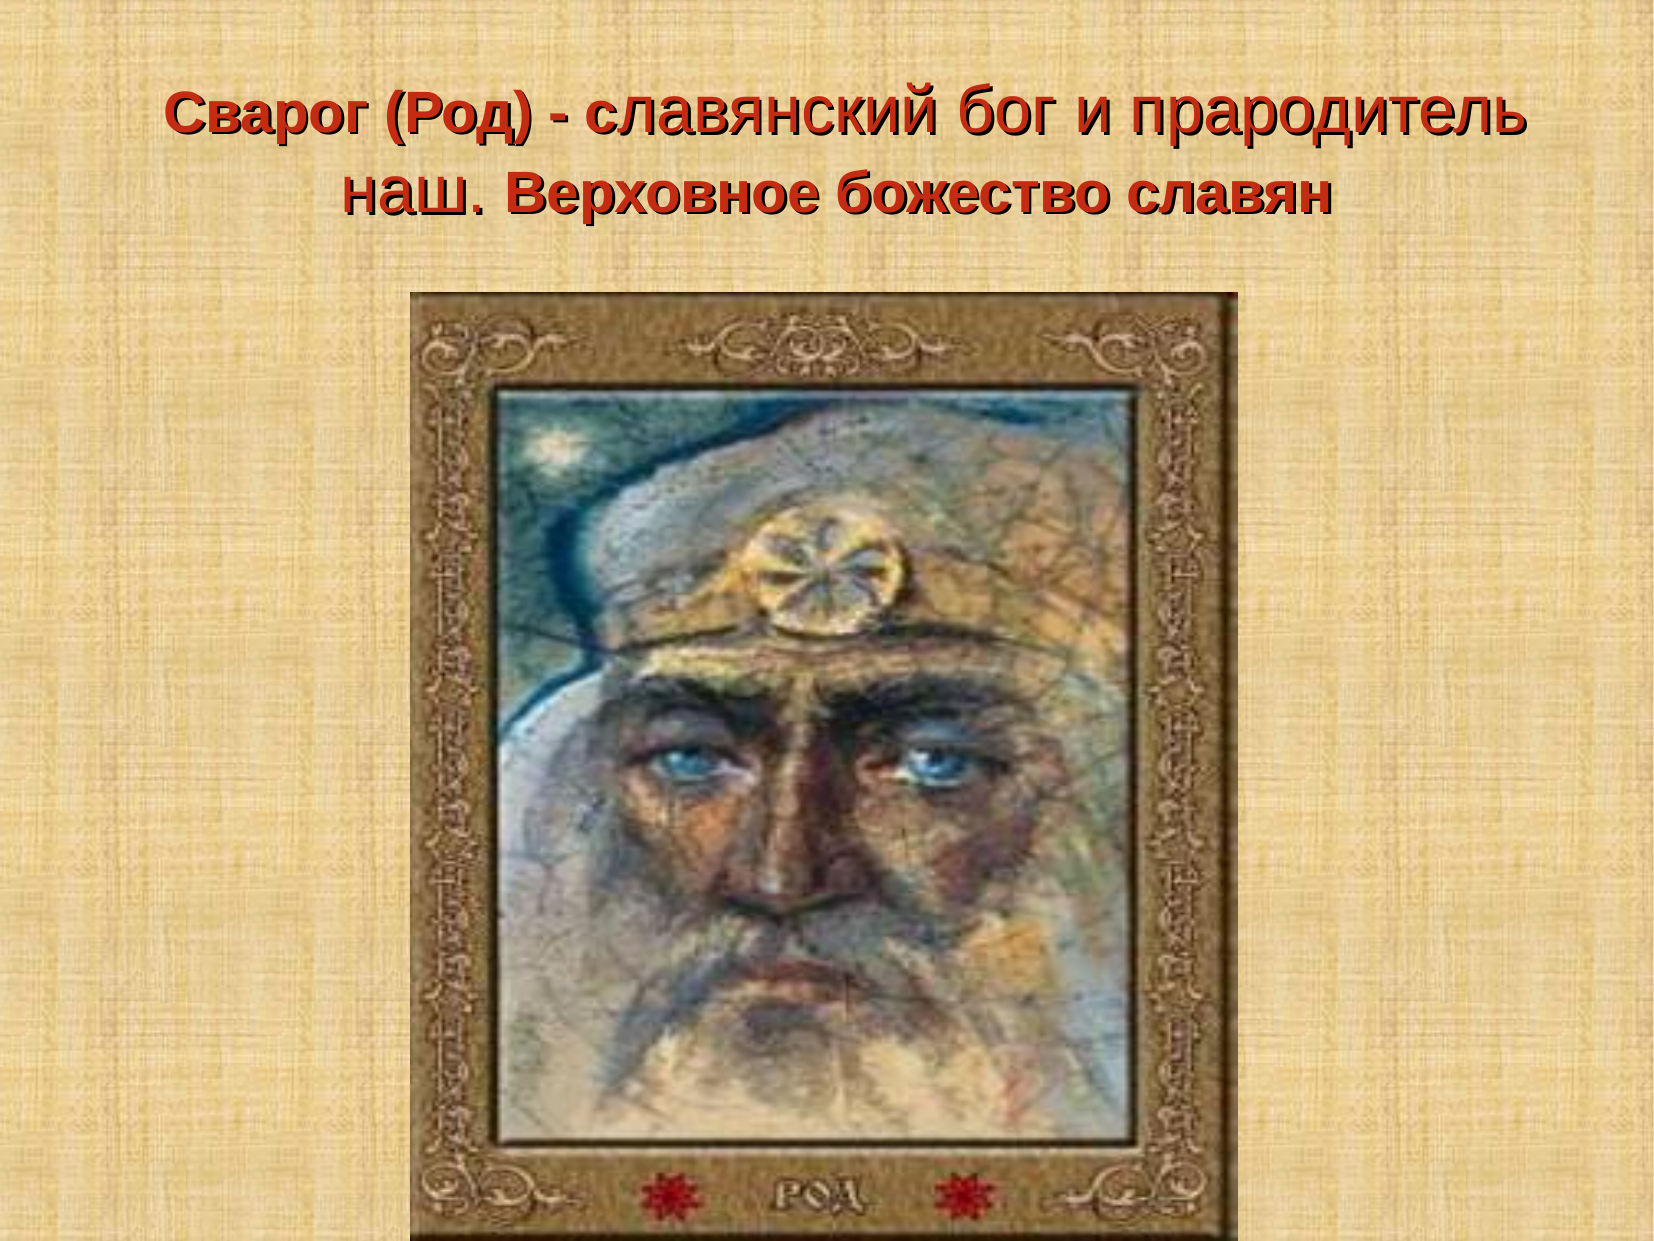

Сварог (Род) - славянский бог и прародитель наш. Верховное божество славян